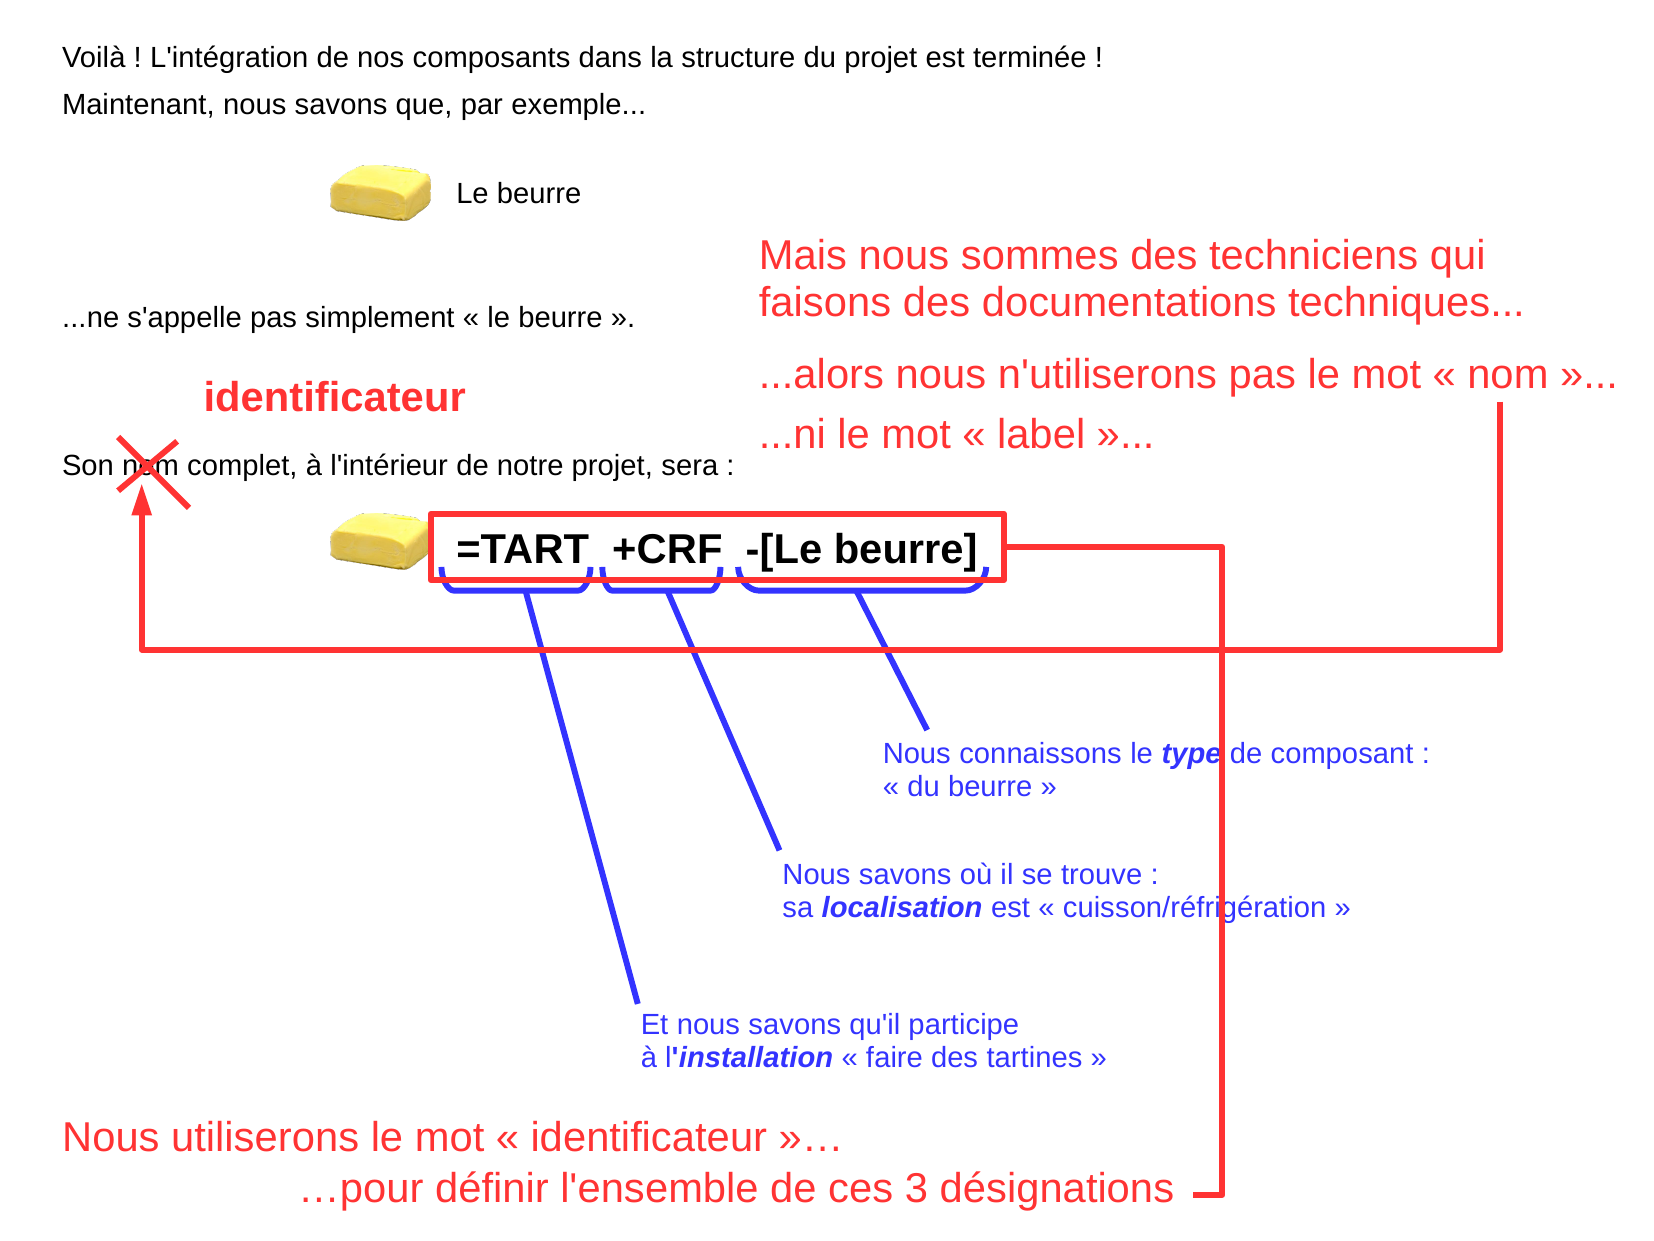

Voilà ! L'intégration de nos composants dans la structure du projet est terminée !
Maintenant, nous savons que, par exemple...
Le beurre
Mais nous sommes des techniciens qui faisons des documentations techniques...
...ne s'appelle pas simplement « le beurre ».
...alors nous n'utiliserons pas le mot « nom »...
identificateur
...ni le mot « label »...
Son nom complet, à l'intérieur de notre projet, sera :
=TART +CRF -[Le beurre]
Nous connaissons le type de composant :
« du beurre »
Nous savons où il se trouve :
sa localisation est « cuisson/réfrigération »
Et nous savons qu'il participe
à l'installation « faire des tartines »
Nous utiliserons le mot « identificateur »…
…pour définir l'ensemble de ces 3 désignations